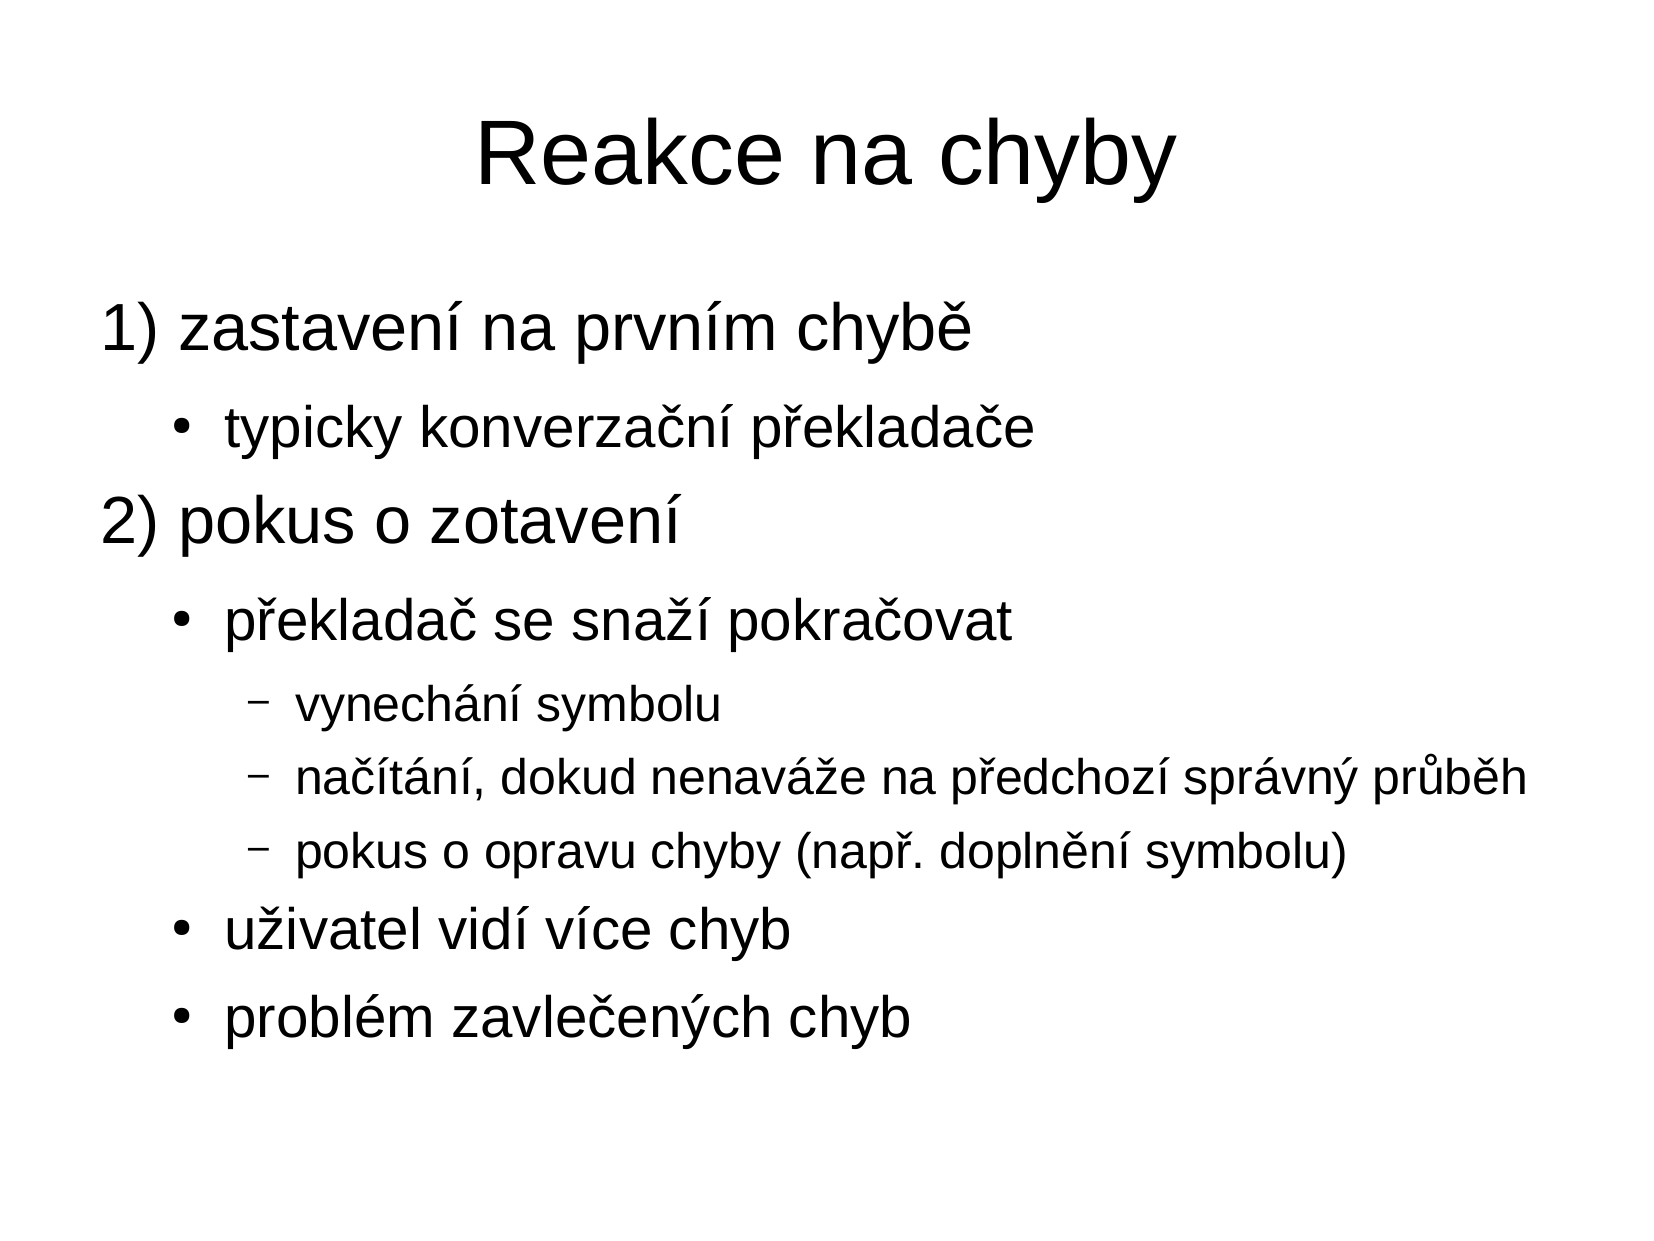

# Reakce na chyby
 zastavení na prvním chybě
typicky konverzační překladače
 pokus o zotavení
překladač se snaží pokračovat
vynechání symbolu
načítání, dokud nenaváže na předchozí správný průběh
pokus o opravu chyby (např. doplnění symbolu)
uživatel vidí více chyb
problém zavlečených chyb